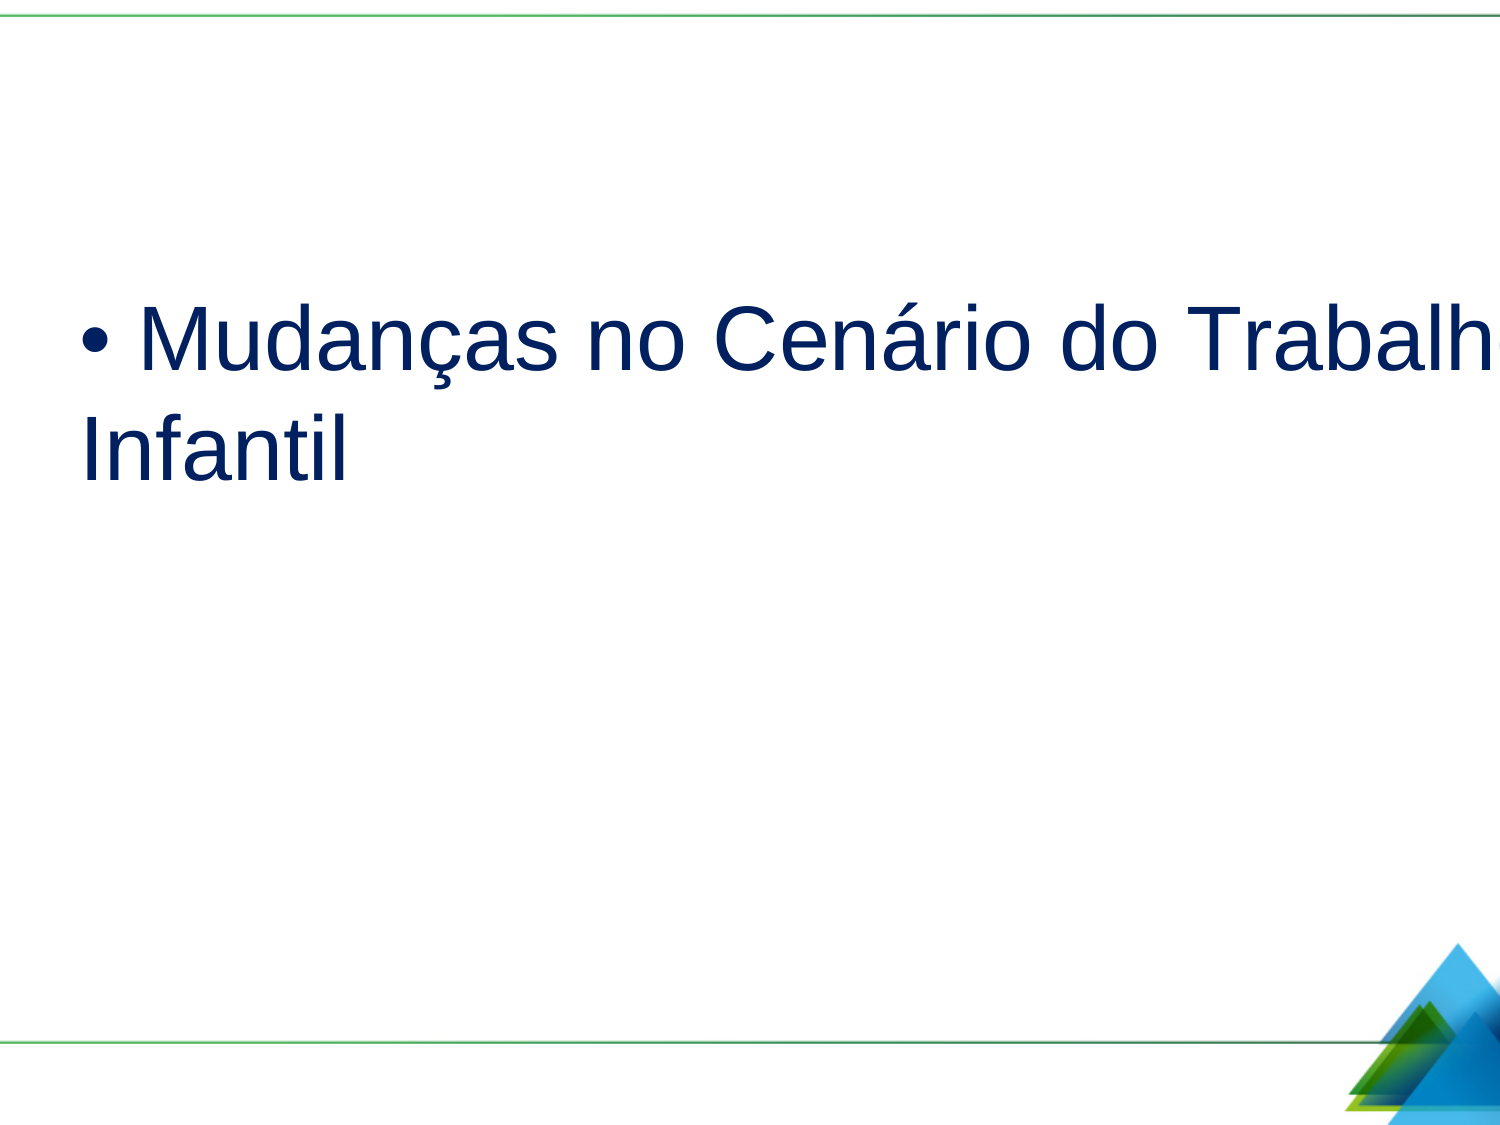

#
• Mudanças no Cenário do Trabalho
Infantil